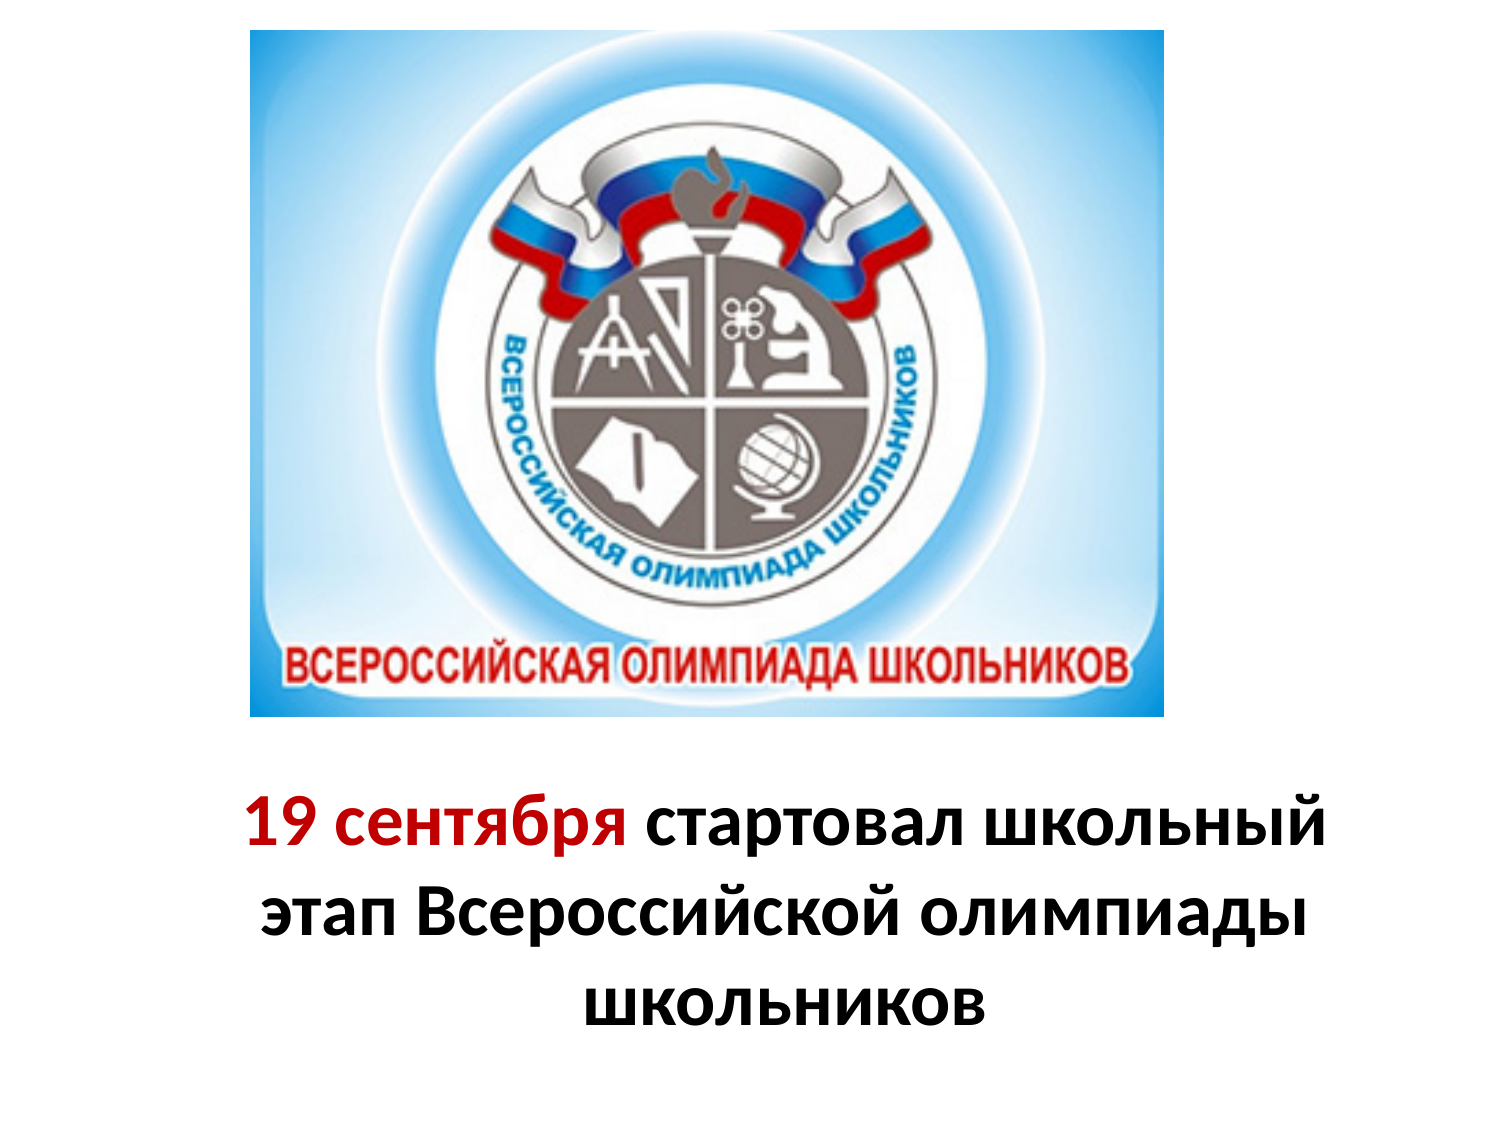

# 19 сентября стартовал школьный этап Всероссийской олимпиады школьников